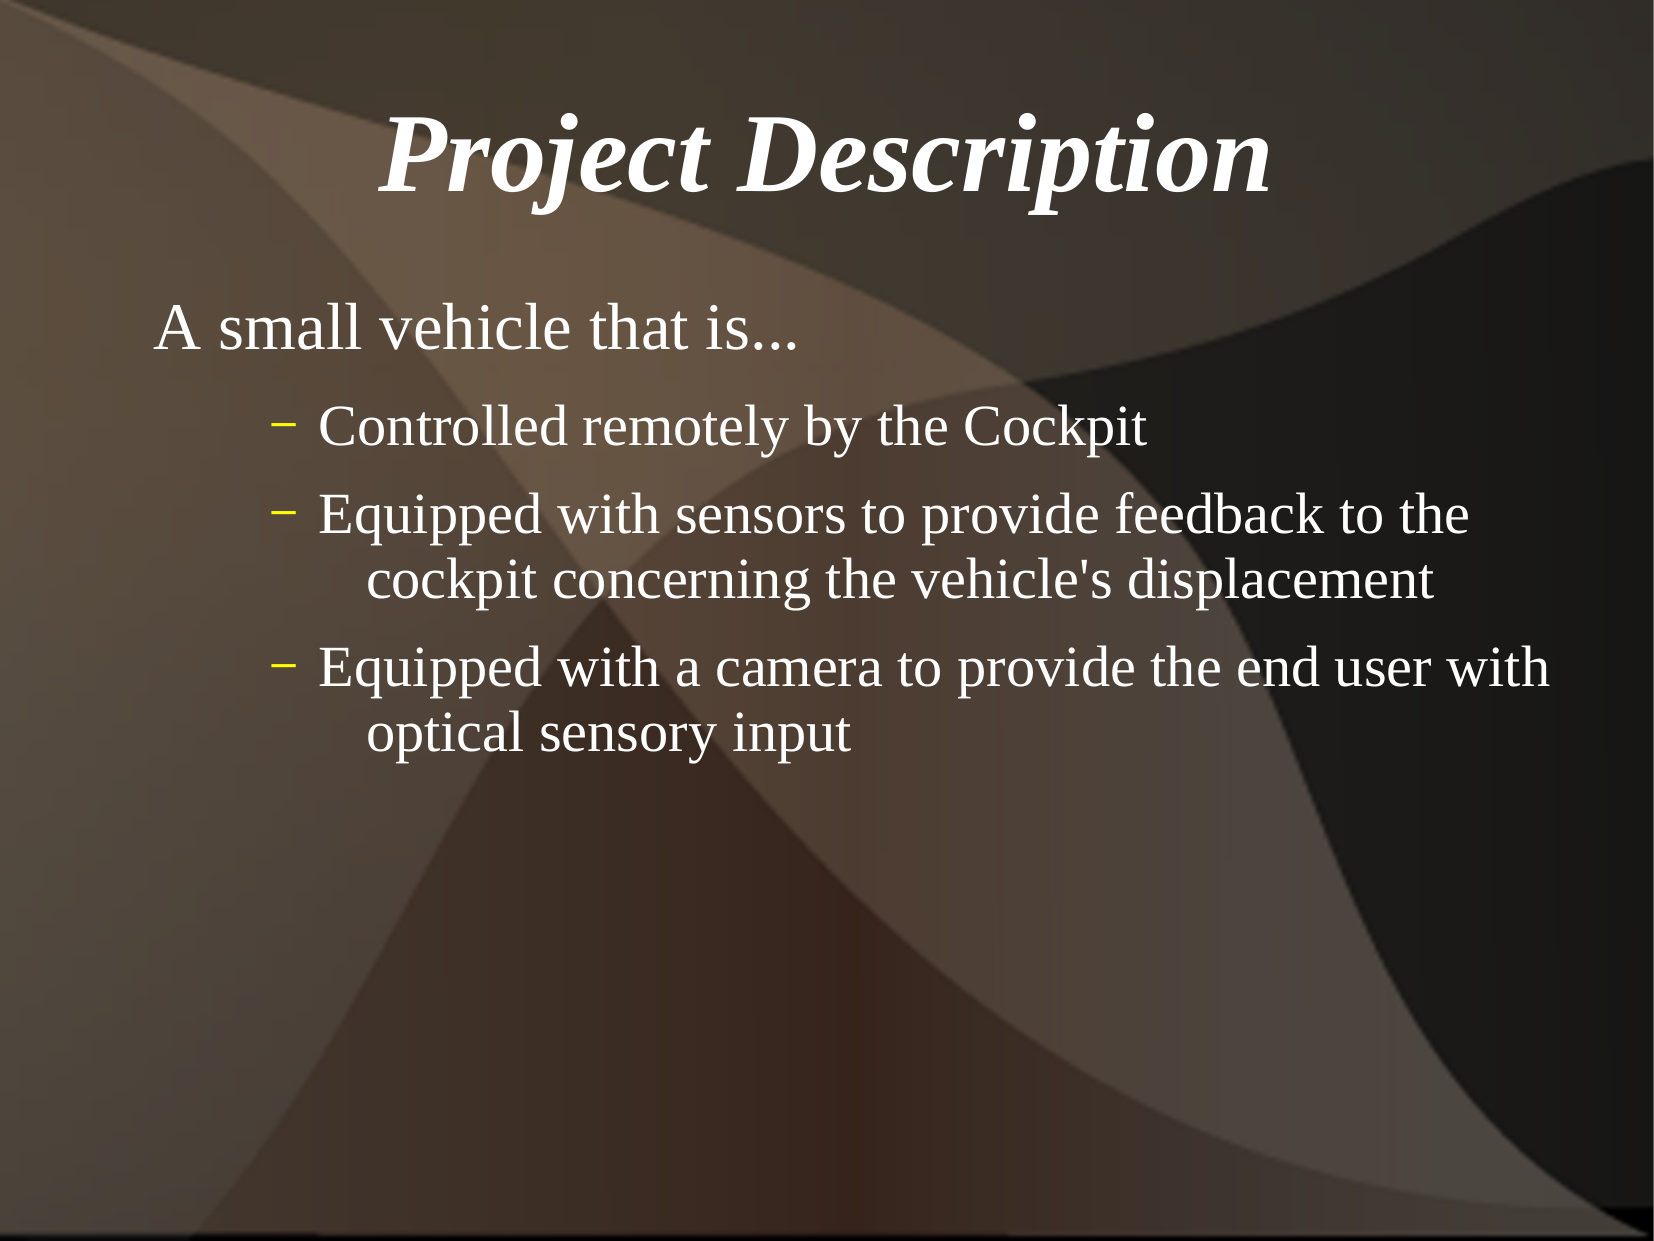

# Project Description
A small vehicle that is...
Controlled remotely by the Cockpit
Equipped with sensors to provide feedback to the cockpit concerning the vehicle's displacement
Equipped with a camera to provide the end user with optical sensory input